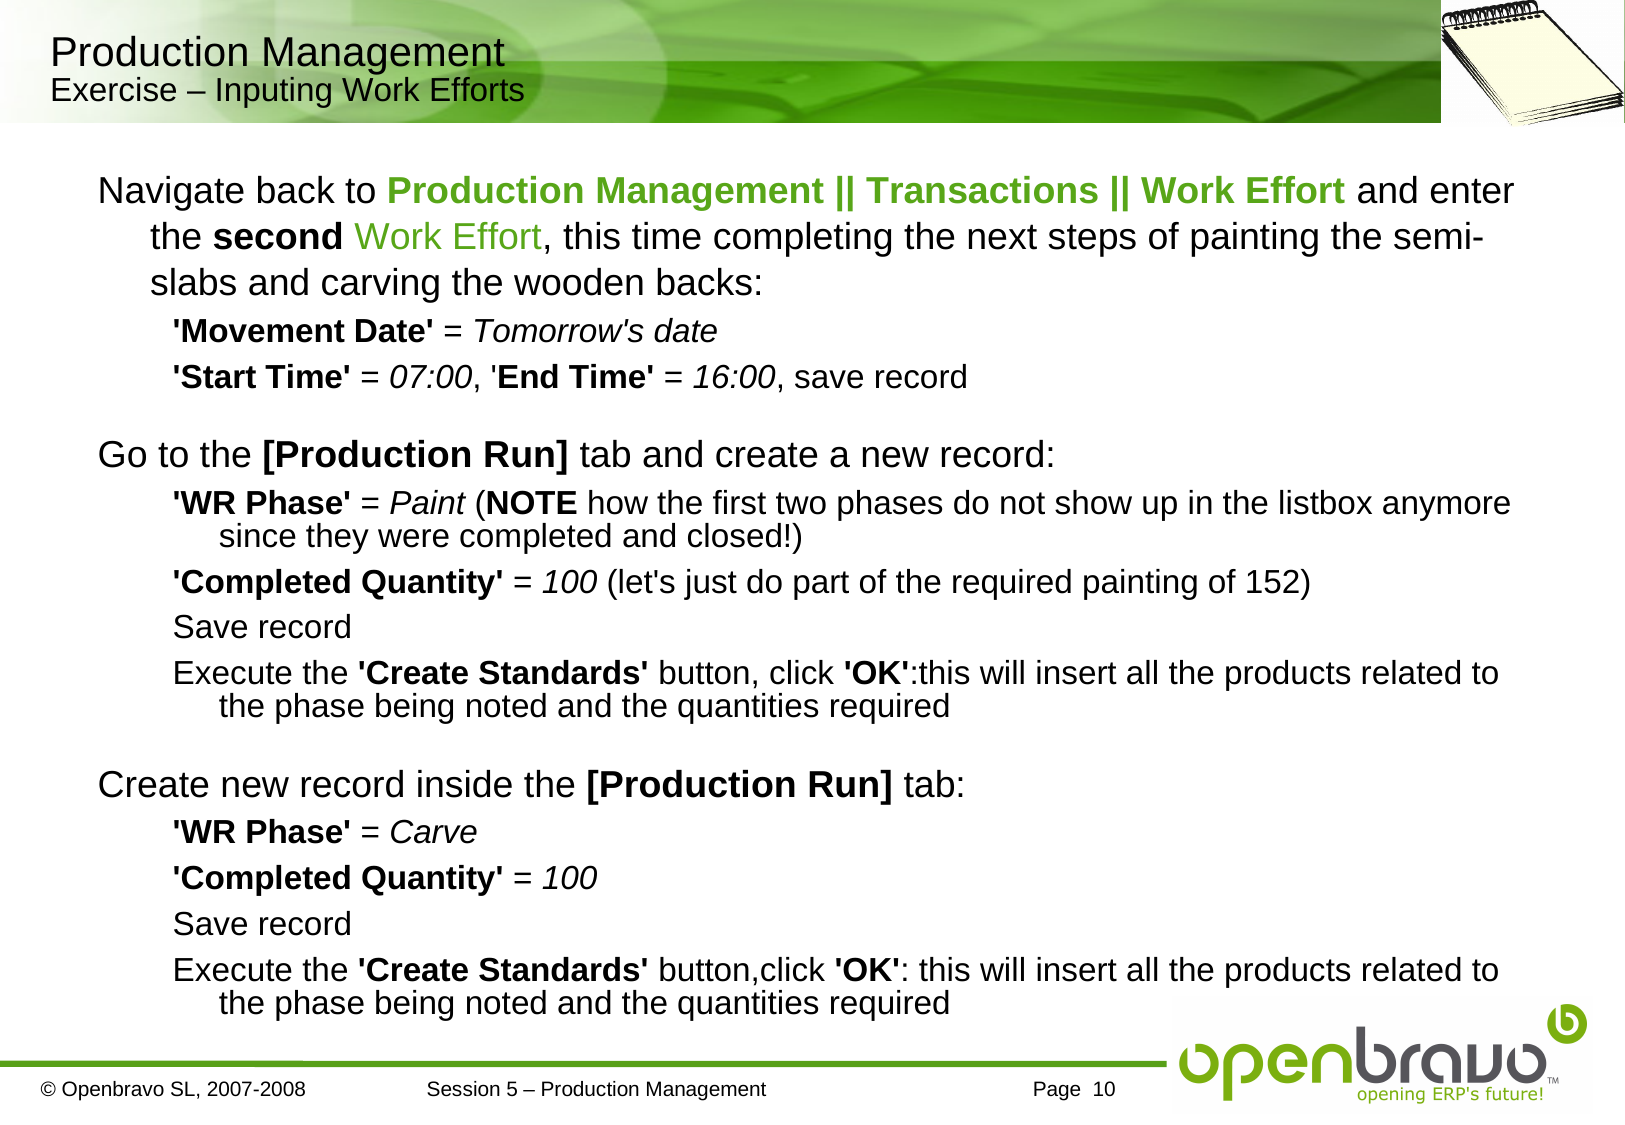

# Production Management Exercise – Inputing Work Efforts
Navigate back to Production Management || Transactions || Work Effort and enter the second Work Effort, this time completing the next steps of painting the semi-slabs and carving the wooden backs:
'Movement Date' = Tomorrow's date
'Start Time' = 07:00, 'End Time' = 16:00, save record
Go to the [Production Run] tab and create a new record:
'WR Phase' = Paint (NOTE how the first two phases do not show up in the listbox anymore since they were completed and closed!)
'Completed Quantity' = 100 (let's just do part of the required painting of 152)
Save record
Execute the 'Create Standards' button, click 'OK':this will insert all the products related to the phase being noted and the quantities required
Create new record inside the [Production Run] tab:
'WR Phase' = Carve
'Completed Quantity' = 100
Save record
Execute the 'Create Standards' button,click 'OK': this will insert all the products related to the phase being noted and the quantities required